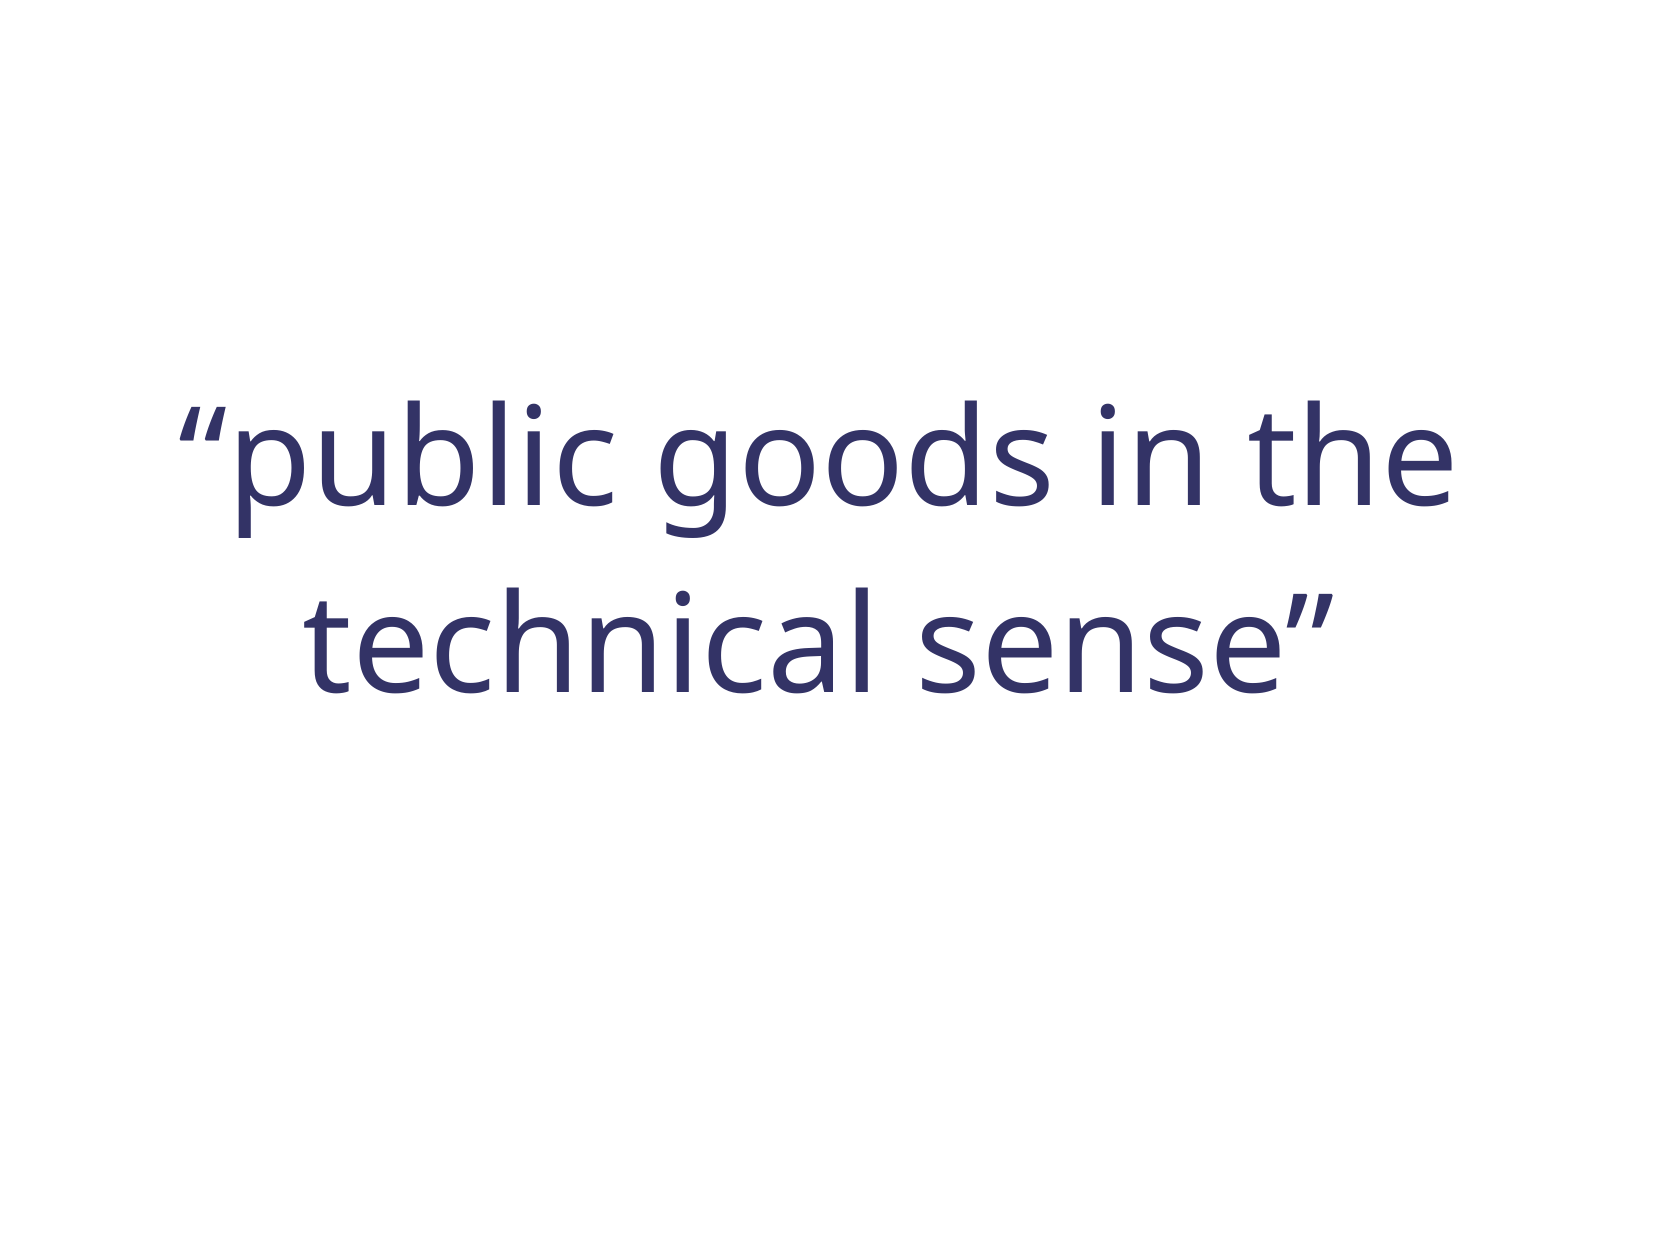

# “public goods in the technical sense”